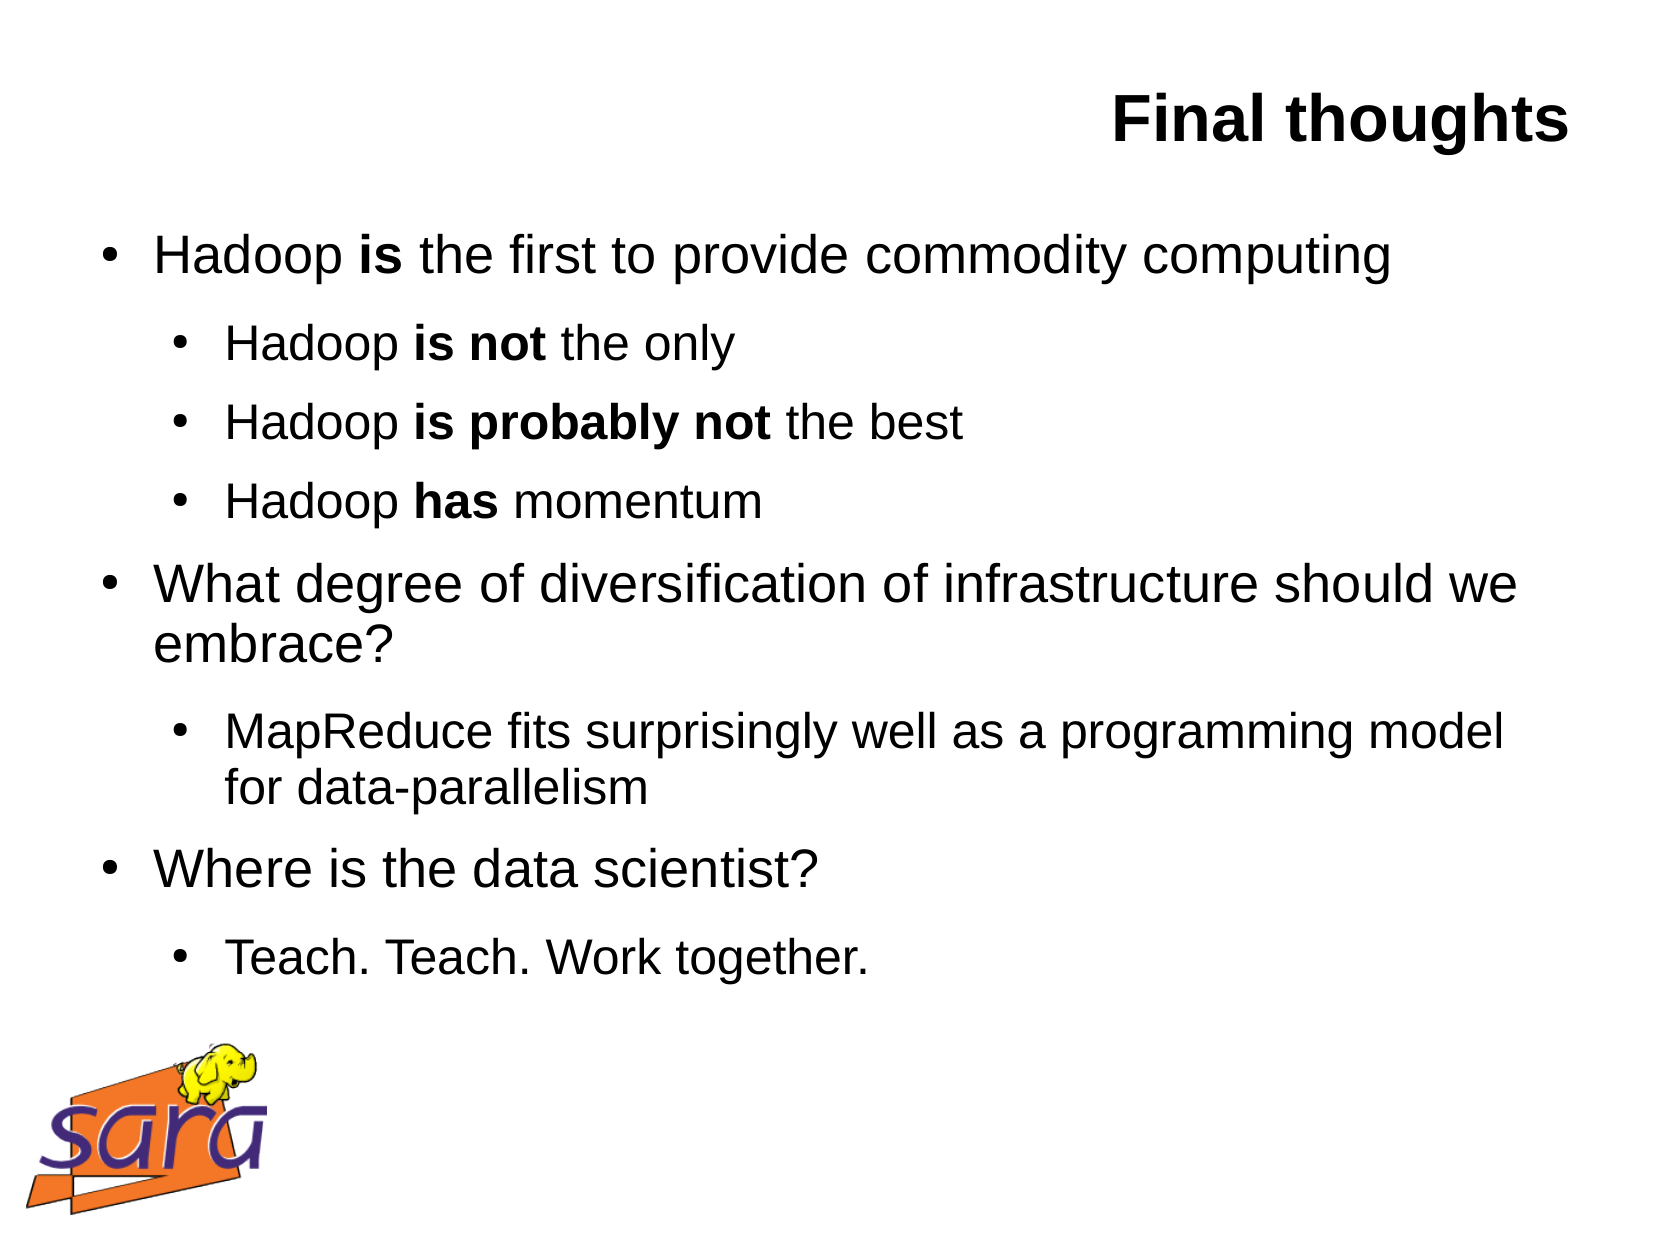

# Final thoughts
Hadoop is the first to provide commodity computing
Hadoop is not the only
Hadoop is probably not the best
Hadoop has momentum
What degree of diversification of infrastructure should we embrace?
MapReduce fits surprisingly well as a programming model for data-parallelism
Where is the data scientist?
Teach. Teach. Work together.